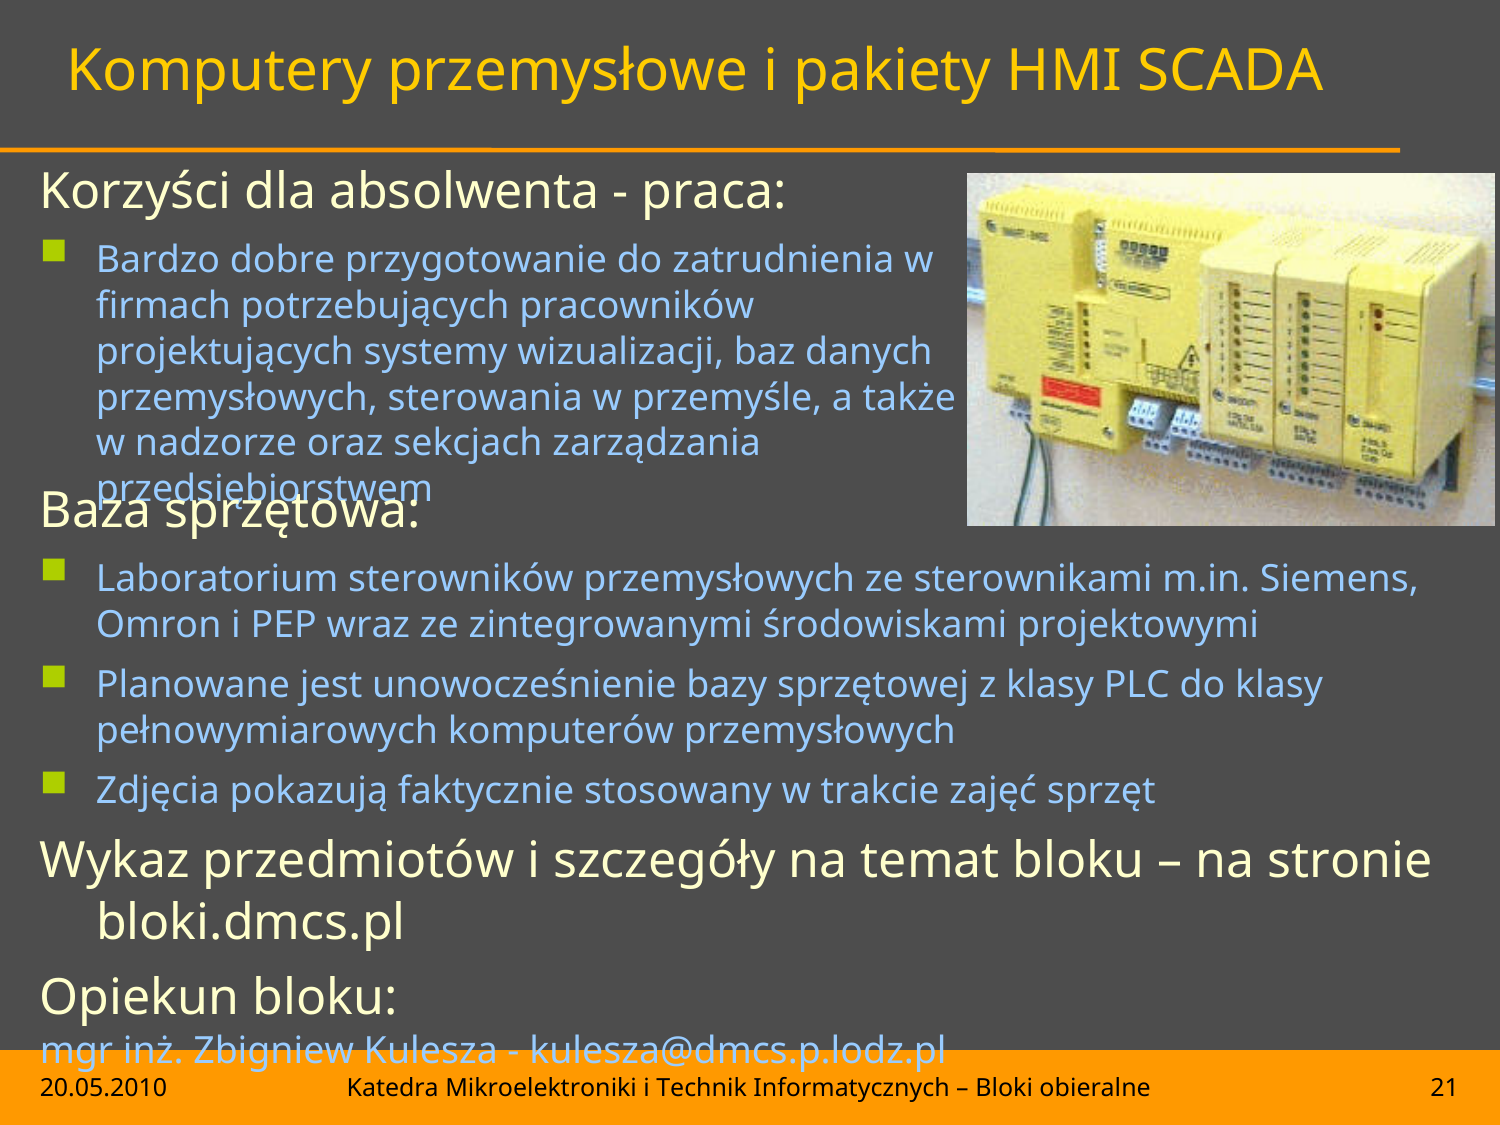

# Komputery przemysłowe i pakiety HMI SCADA
Korzyści dla absolwenta - praca:
Bardzo dobre przygotowanie do zatrudnienia w firmach potrzebujących pracowników projektujących systemy wizualizacji, baz danych przemysłowych, sterowania w przemyśle, a także w nadzorze oraz sekcjach zarządzania przedsiębiorstwem
Baza sprzętowa:
Laboratorium sterowników przemysłowych ze sterownikami m.in. Siemens, Omron i PEP wraz ze zintegrowanymi środowiskami projektowymi
Planowane jest unowocześnienie bazy sprzętowej z klasy PLC do klasy pełnowymiarowych komputerów przemysłowych
Zdjęcia pokazują faktycznie stosowany w trakcie zajęć sprzęt
Wykaz przedmiotów i szczegóły na temat bloku – na stronie bloki.dmcs.pl
Opiekun bloku:
mgr inż. Zbigniew Kulesza - kulesza@dmcs.p.lodz.pl
20.05.2010
Katedra Mikroelektroniki i Technik Informatycznych – Bloki obieralne
21